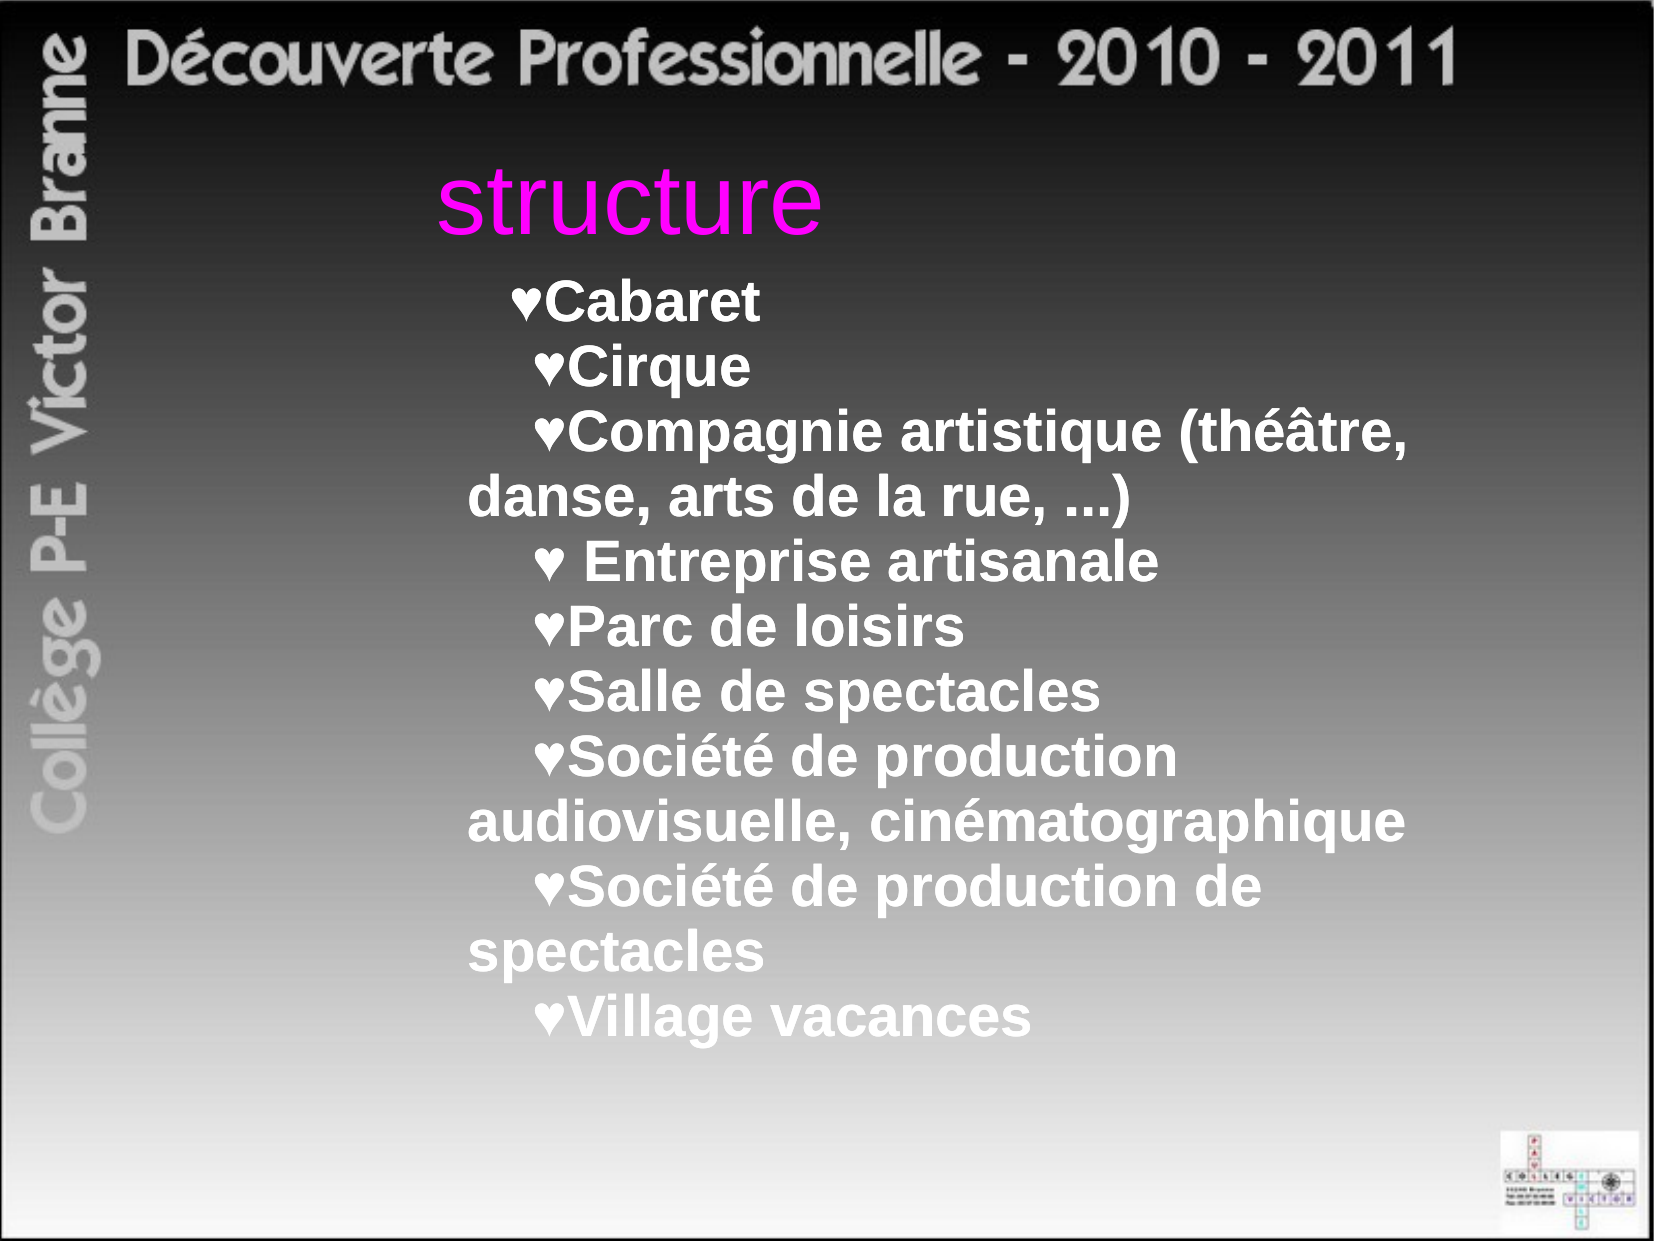

structure
 ♥Cabaret
 ♥Cirque
 ♥Compagnie artistique (théâtre, danse, arts de la rue, ...)
 ♥ Entreprise artisanale
 ♥Parc de loisirs
 ♥Salle de spectacles
 ♥Société de production audiovisuelle, cinématographique
 ♥Société de production de spectacles
 ♥Village vacances
 ♥Cabaret
 ♥Cirque
 ♥Compagnie artistique (théâtre, danse, arts de la rue, ...)
 ♥ Entreprise artisanale
 ♥Parc de loisirs
 ♥Salle de spectacles
 ♥Société de production audiovisuelle, cinématographique
 ♥Société de production de spectacles
 ♥Village vacances